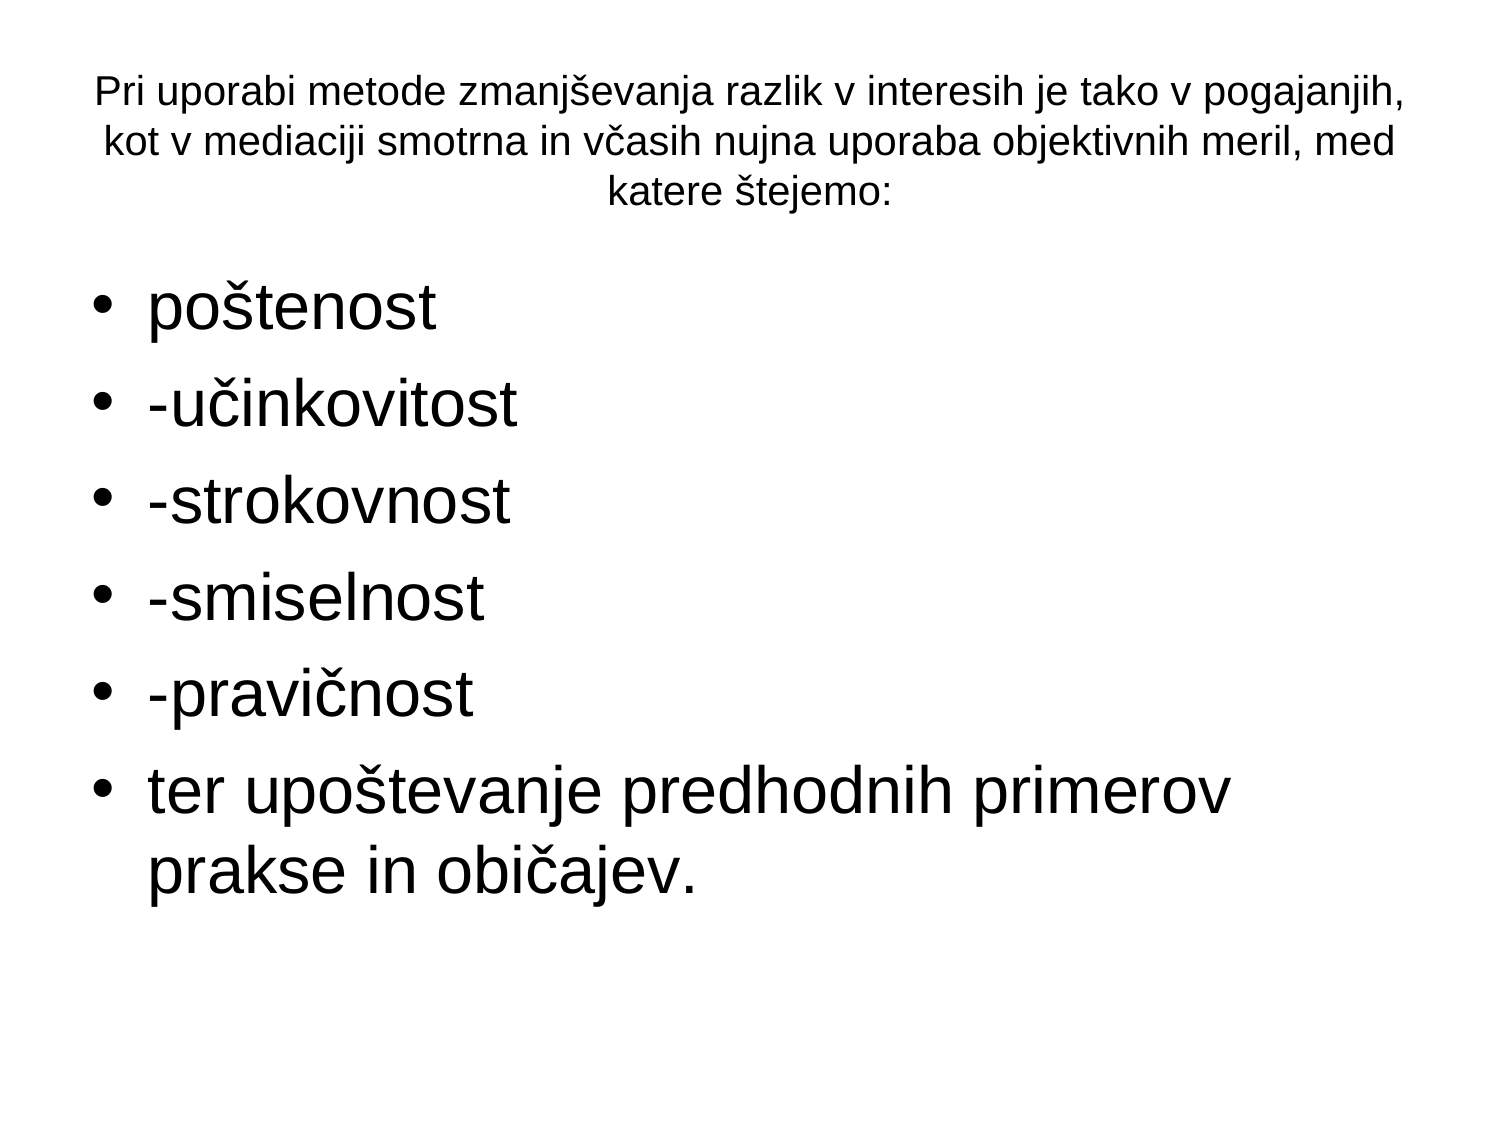

# Pri uporabi metode zmanjševanja razlik v interesih je tako v pogajanjih, kot v mediaciji smotrna in včasih nujna uporaba objektivnih meril, med katere štejemo:
poštenost
-učinkovitost
-strokovnost
-smiselnost
-pravičnost
ter upoštevanje predhodnih primerov prakse in običajev.